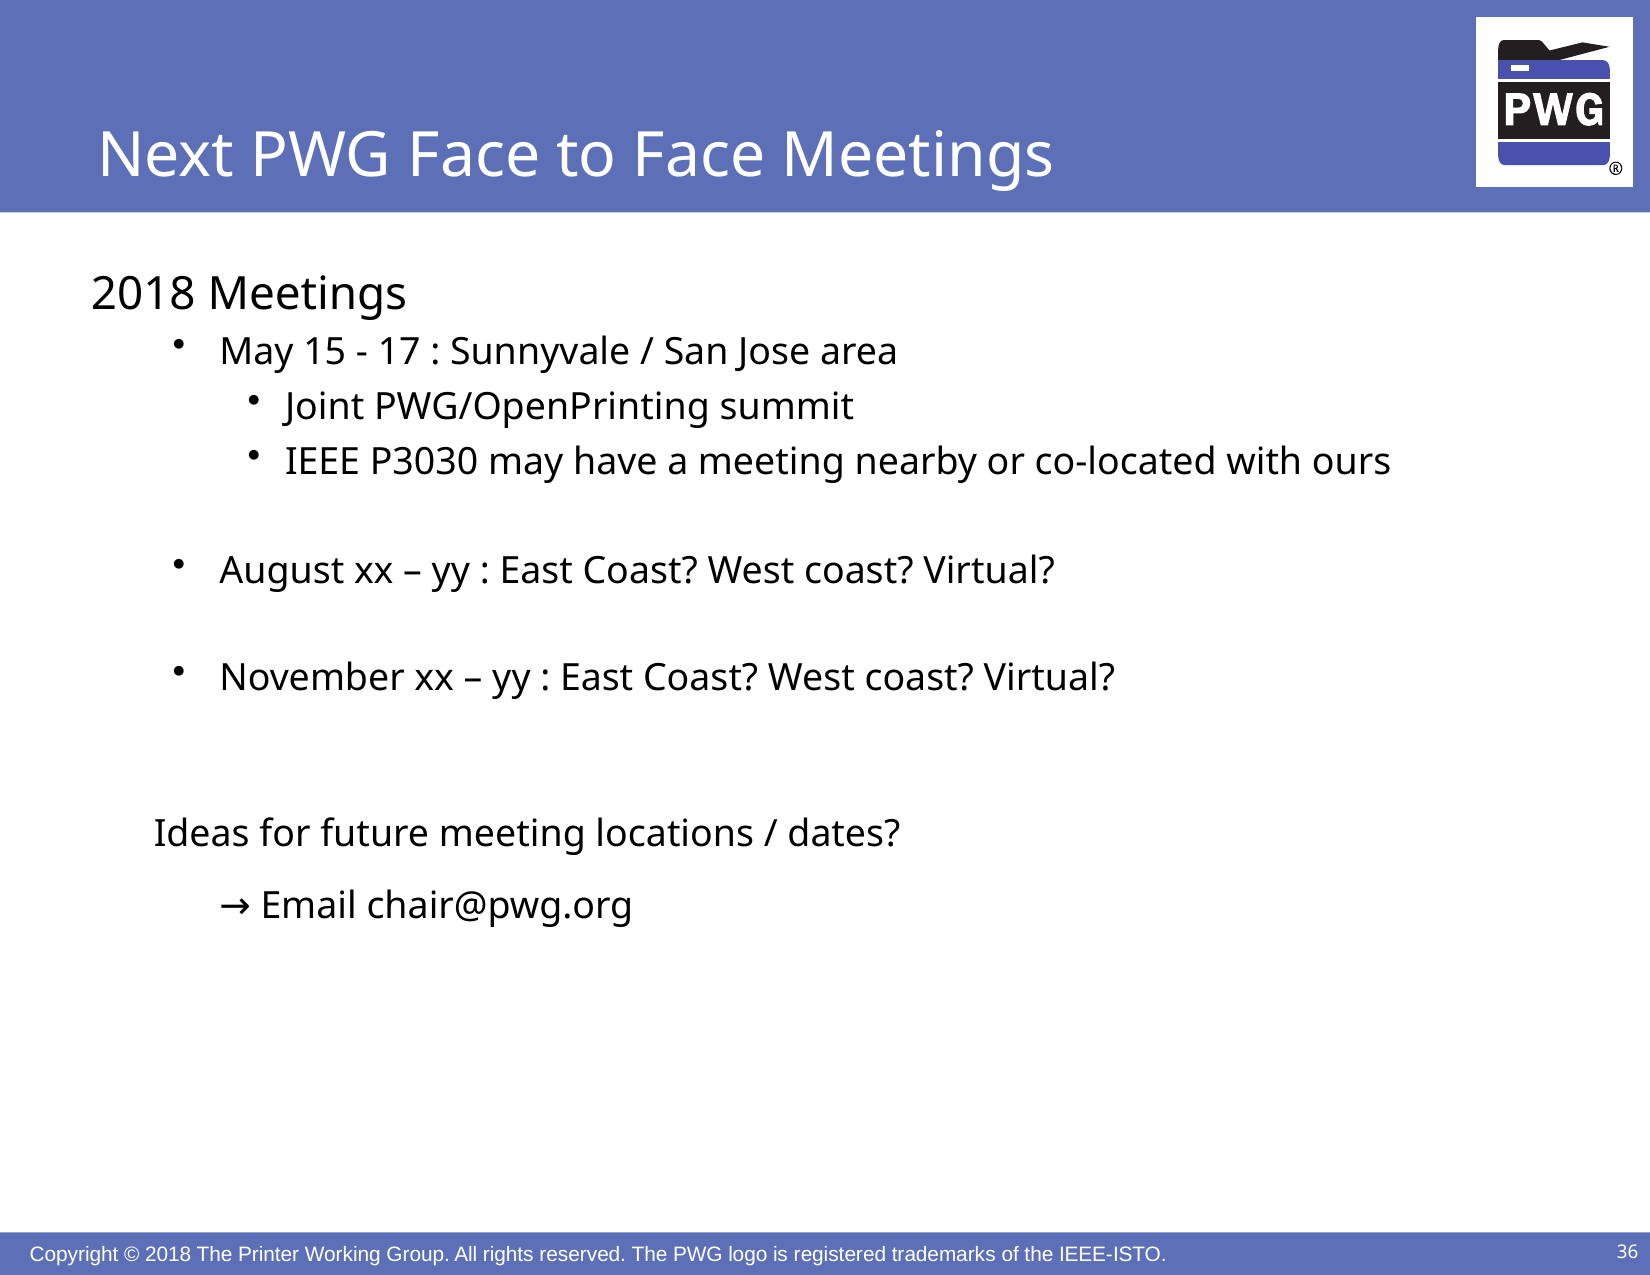

# Next PWG Face to Face Meetings
2018 Meetings
May 15 - 17 : Sunnyvale / San Jose area
Joint PWG/OpenPrinting summit
IEEE P3030 may have a meeting nearby or co-located with ours
August xx – yy : East Coast? West coast? Virtual?
November xx – yy : East Coast? West coast? Virtual?
Ideas for future meeting locations / dates?
→ Email chair@pwg.org